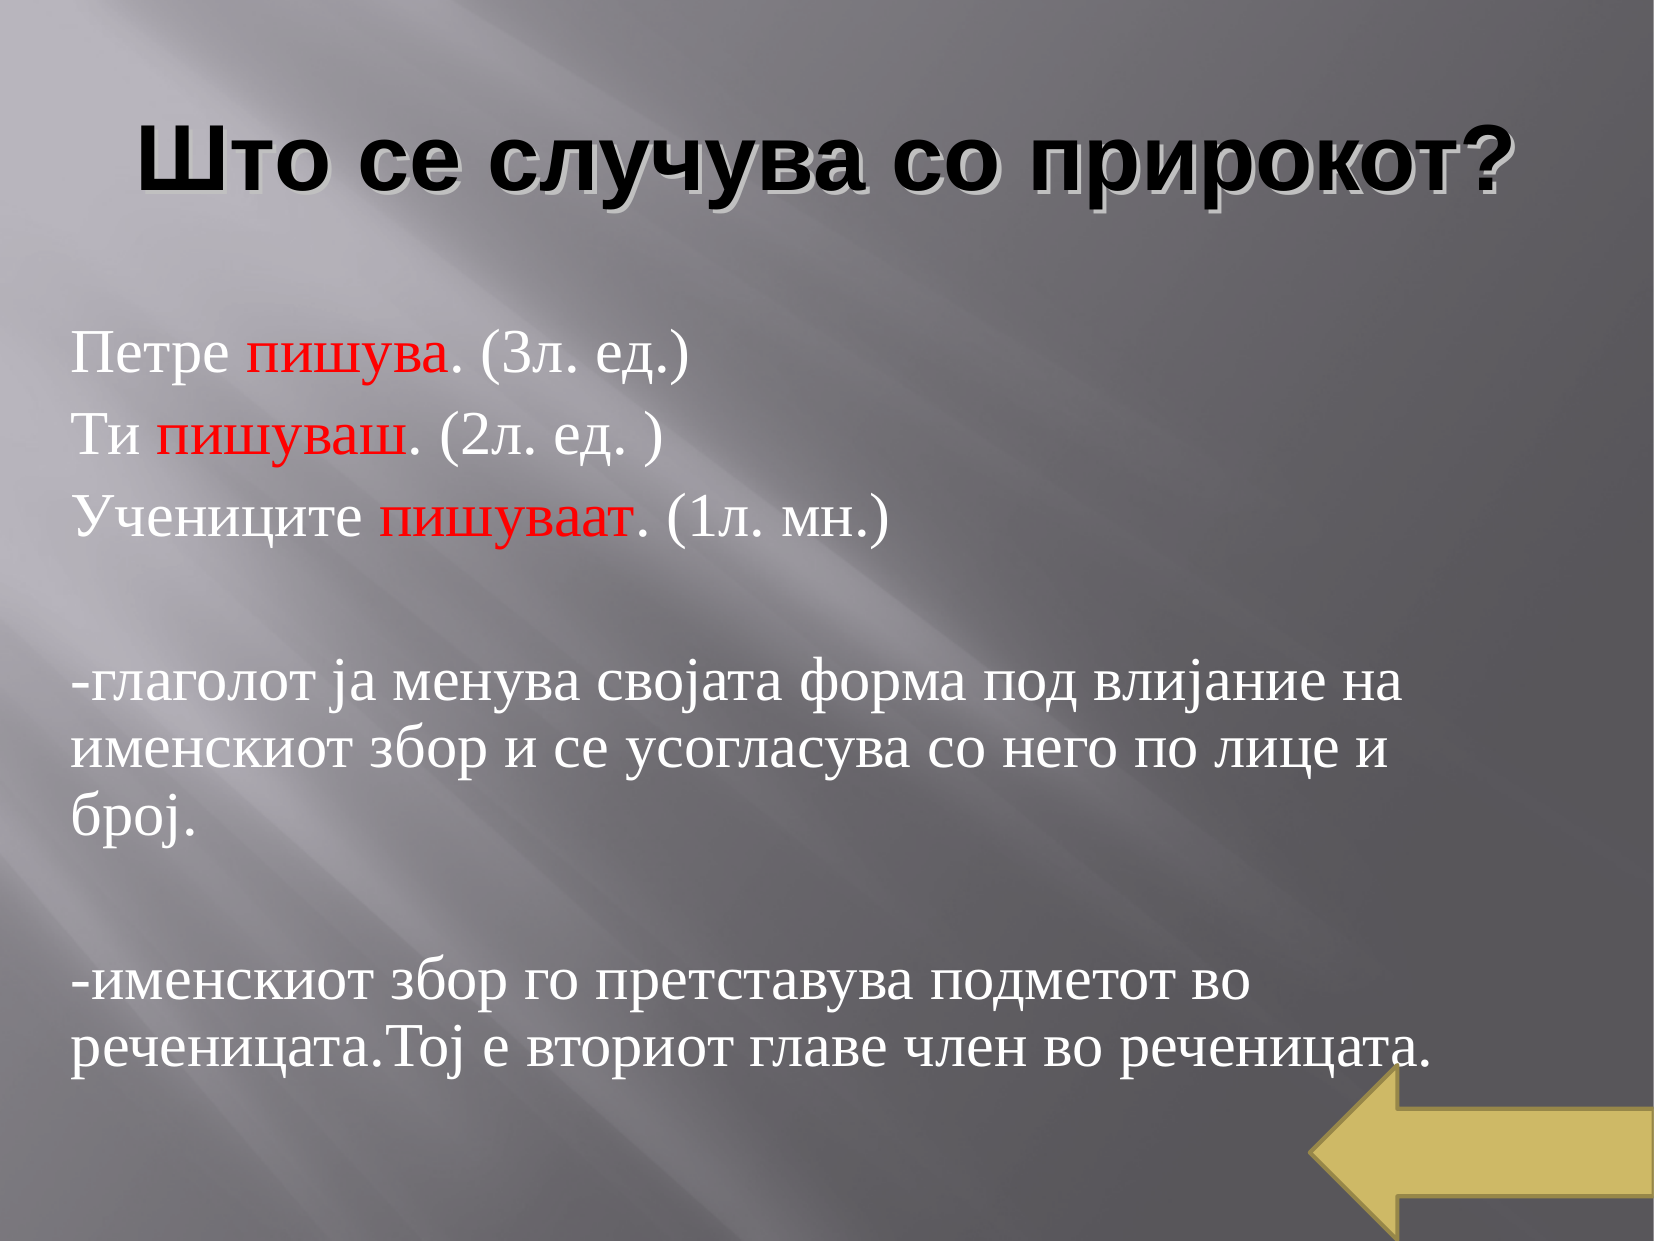

# Што се случува со прирокот?
Петре пишува. (3л. ед.)‏
Ти пишуваш. (2л. ед. )‏
Учениците пишуваат. (1л. мн.)‏
-глаголот ја менува својата форма под влијание на именскиот збор и се усогласува со него по лице и број.
-именскиот збор го претставува подметот во реченицата.Тој е вториот главе член во реченицата.